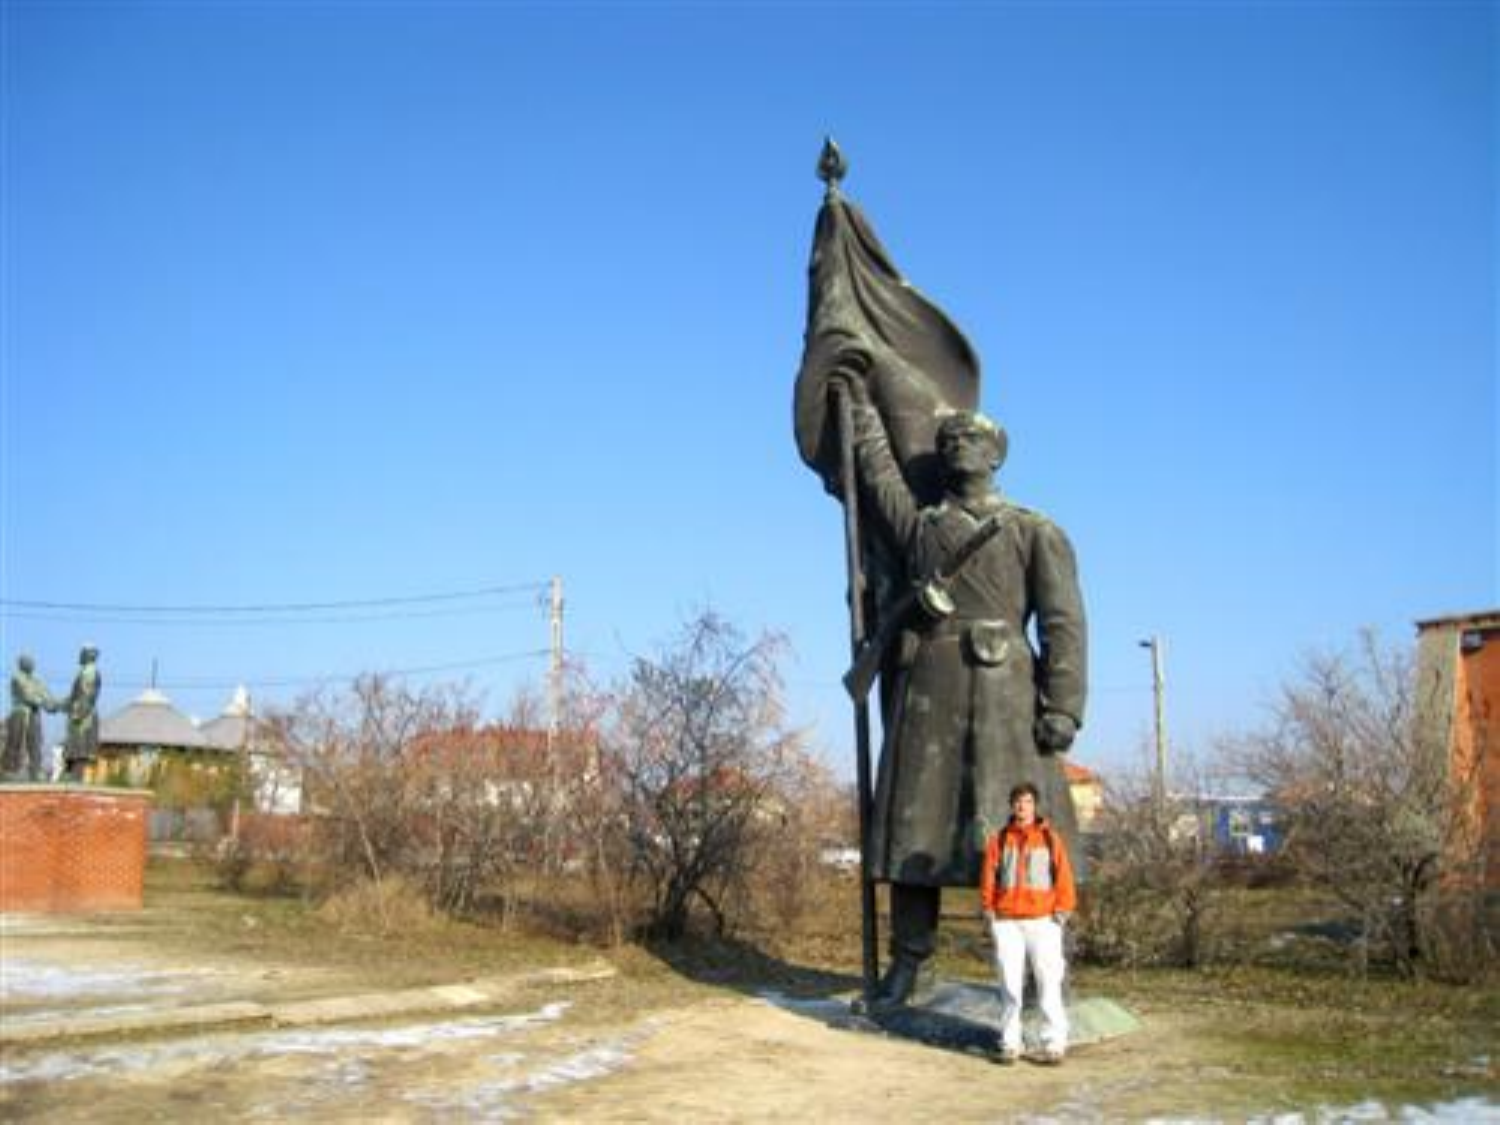

Smrt diktatura
# Stalin je umrl 5. Marca 1953 v Moskvi.